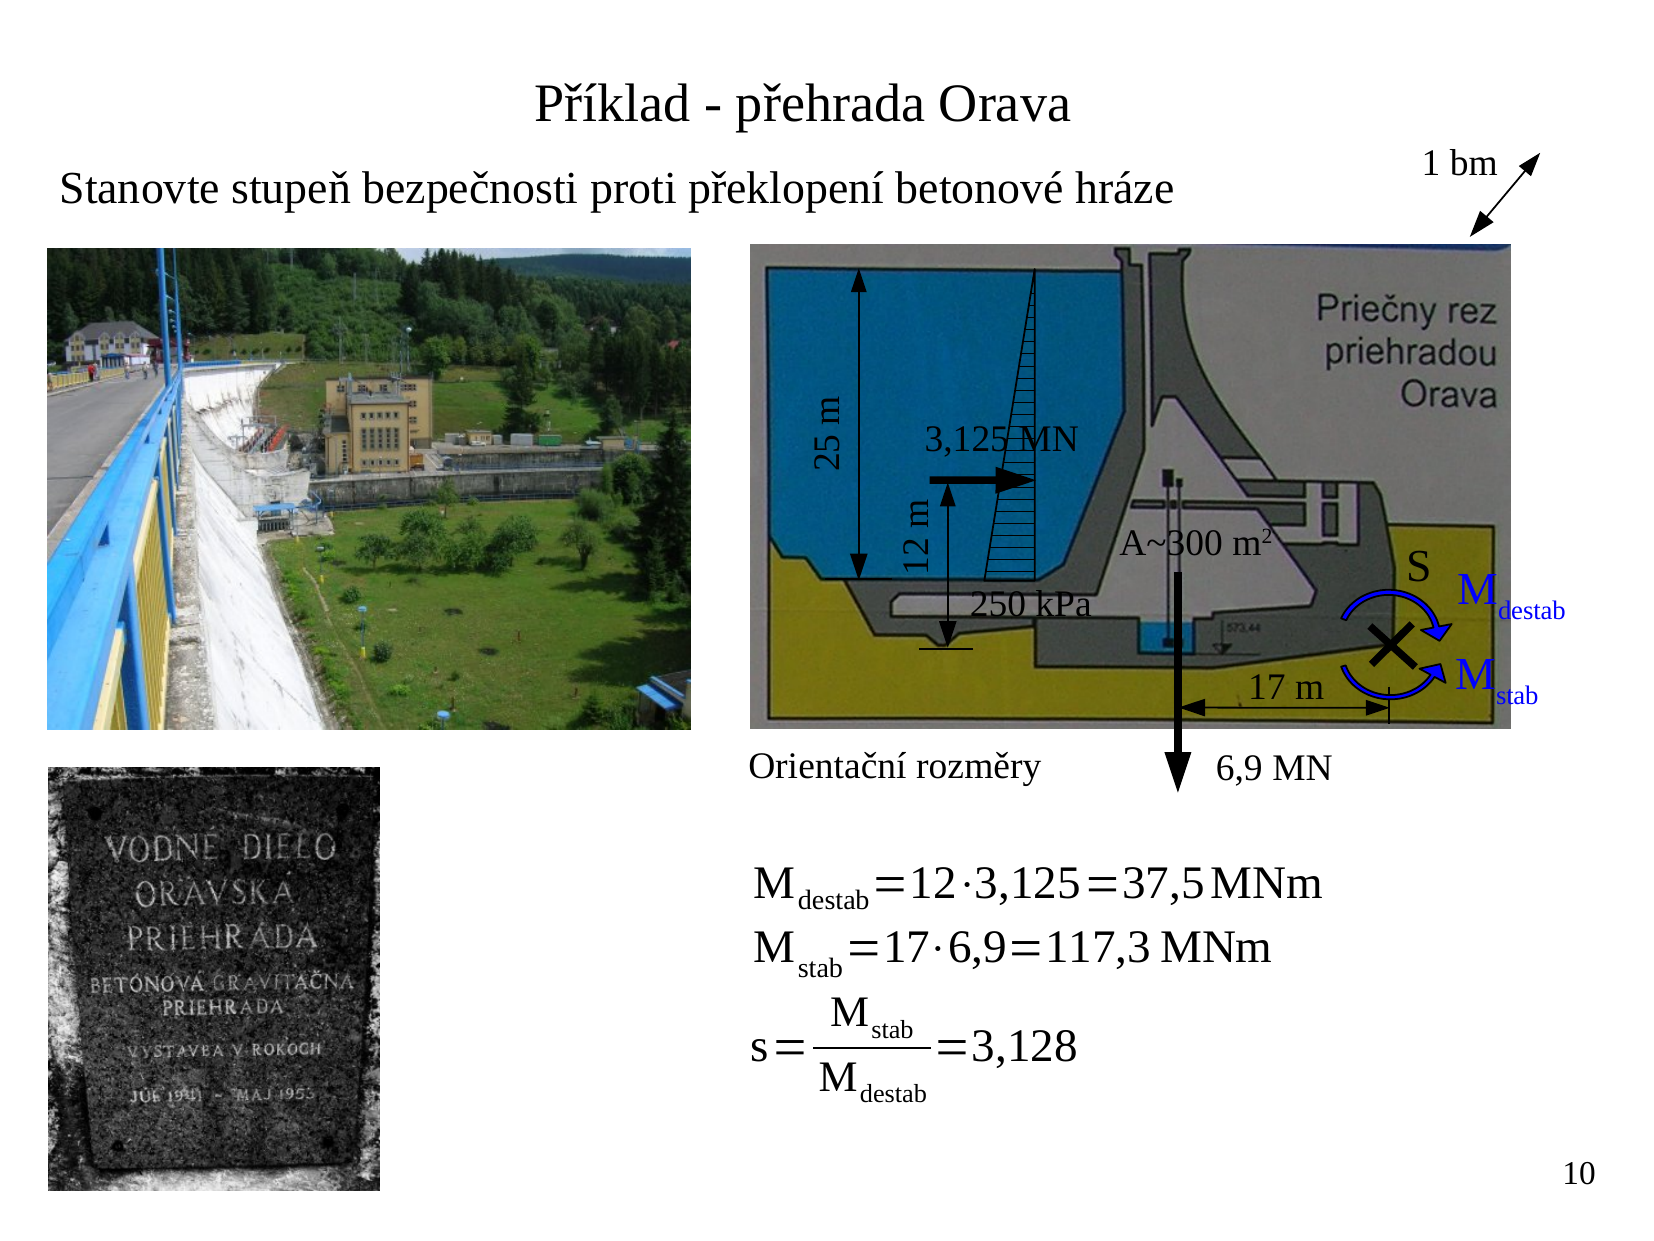

# Příklad - přehrada Orava
1 bm
Stanovte stupeň bezpečnosti proti překlopení betonové hráze
25 m
3,125 MN
12 m
A~300 m2
S
Mdestab
250 kPa
Mstab
17 m
Orientační rozměry
6,9 MN
10